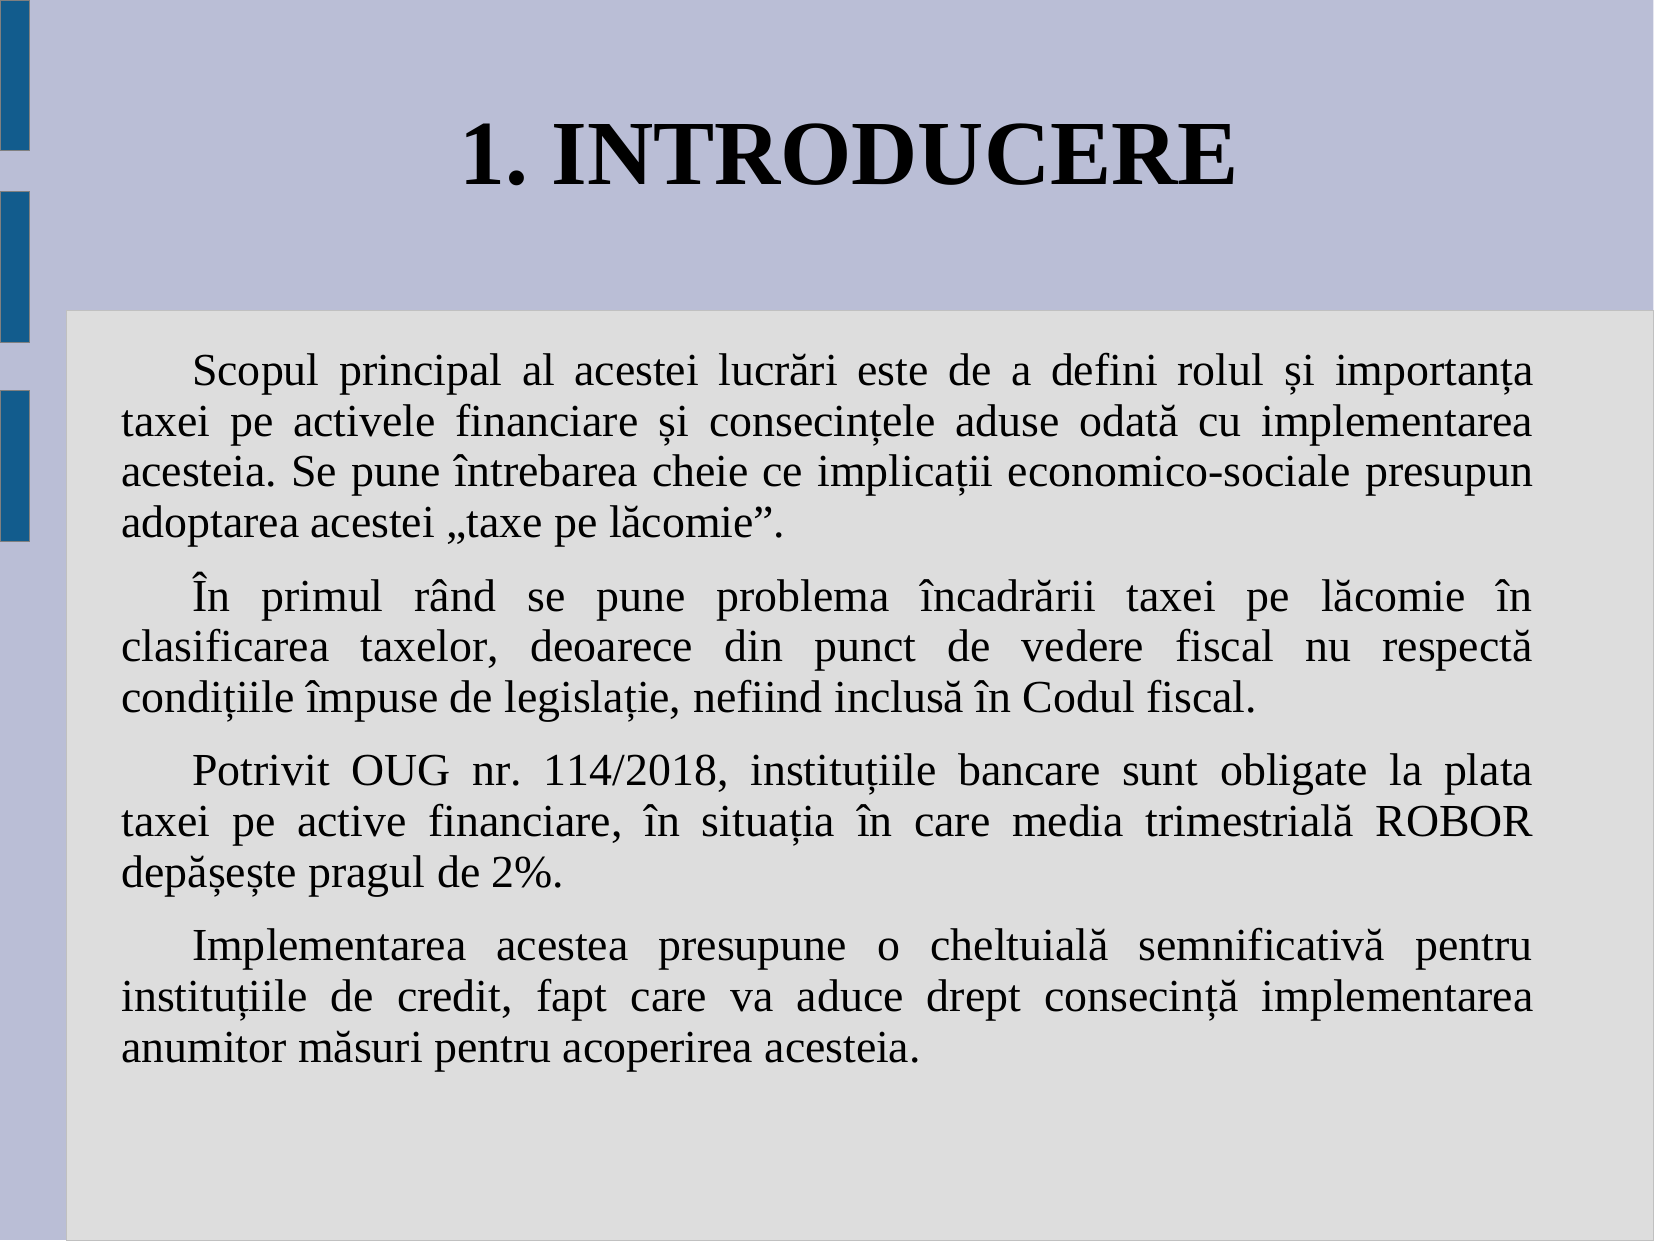

1. INTRODUCERE
# Scopul principal al acestei lucrări este de a defini rolul și importanța taxei pe activele financiare și consecințele aduse odată cu implementarea acesteia. Se pune întrebarea cheie ce implicații economico-sociale presupun adoptarea acestei „taxe pe lăcomie”.
În primul rând se pune problema încadrării taxei pe lăcomie în clasificarea taxelor, deoarece din punct de vedere fiscal nu respectă condițiile împuse de legislație, nefiind inclusă în Codul fiscal.
Potrivit OUG nr. 114/2018, instituțiile bancare sunt obligate la plata taxei pe active financiare, în situația în care media trimestrială ROBOR depășește pragul de 2%.
Implementarea acestea presupune o cheltuială semnificativă pentru instituțiile de credit, fapt care va aduce drept consecință implementarea anumitor măsuri pentru acoperirea acesteia.